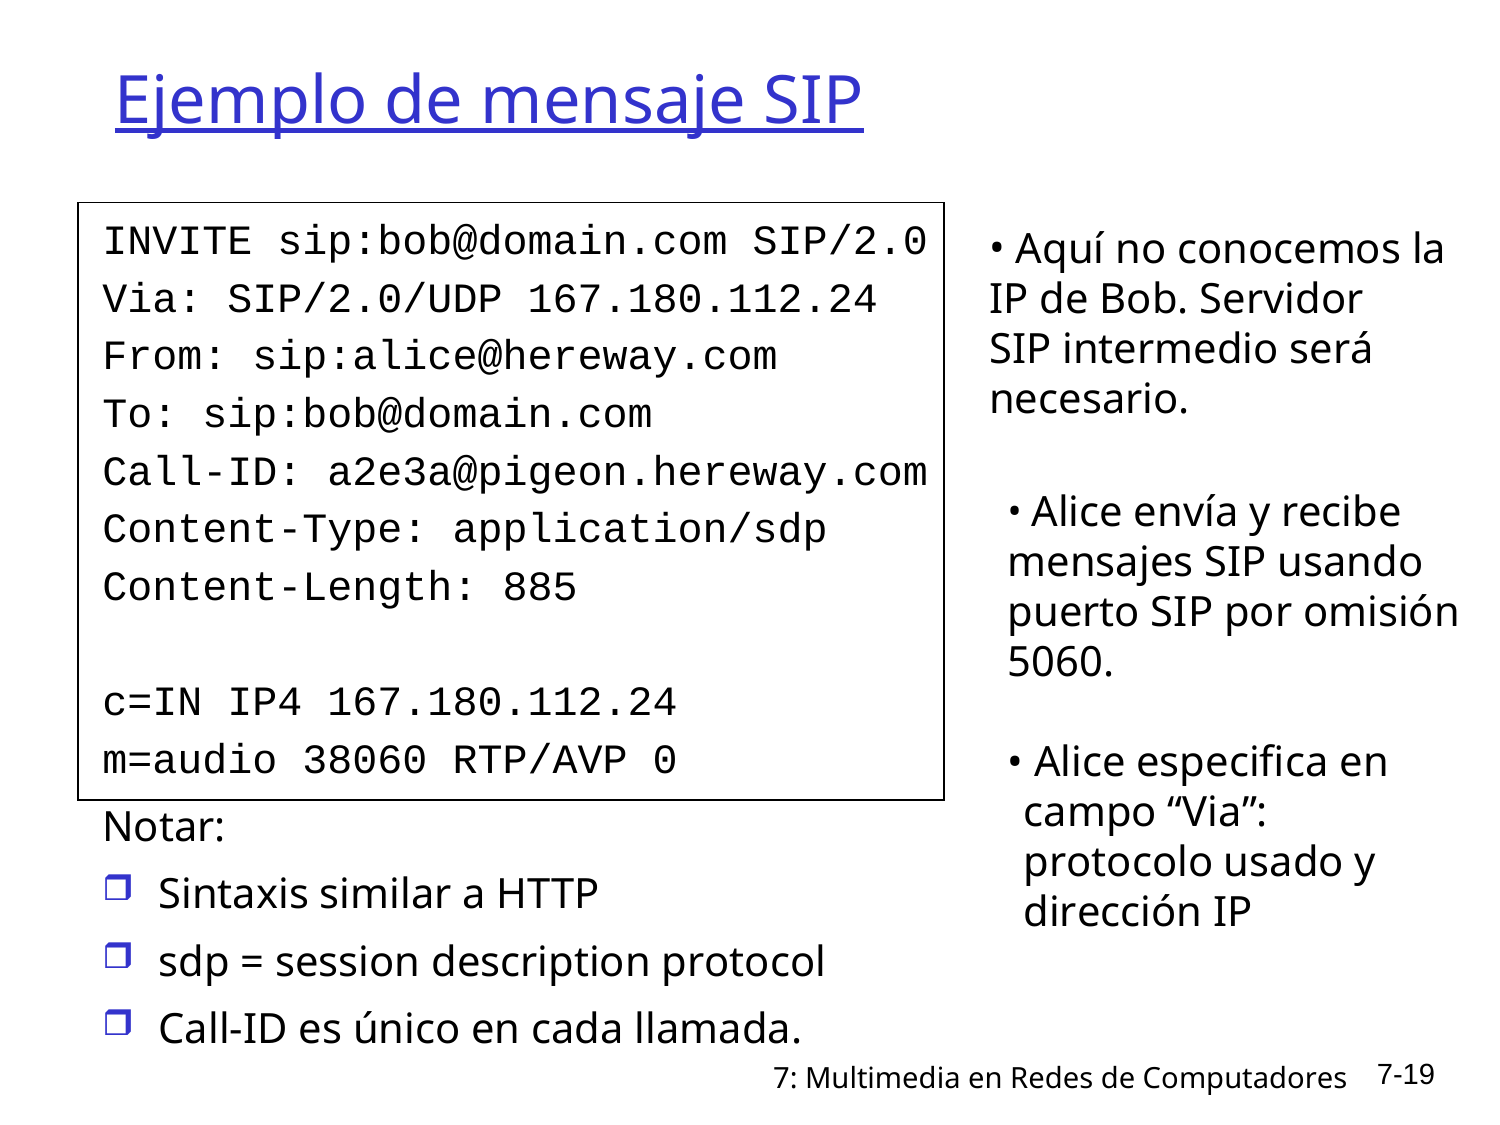

# Ejemplo de mensaje SIP
INVITE sip:bob@domain.com SIP/2.0
Via: SIP/2.0/UDP 167.180.112.24
From: sip:alice@hereway.com
To: sip:bob@domain.com
Call-ID: a2e3a@pigeon.hereway.com
Content-Type: application/sdp
Content-Length: 885
c=IN IP4 167.180.112.24
m=audio 38060 RTP/AVP 0
Notar:
Sintaxis similar a HTTP
sdp = session description protocol
Call-ID es único en cada llamada.
 Aquí no conocemos la
IP de Bob. Servidor
SIP intermedio será
necesario.
 Alice envía y recibe
mensajes SIP usando
puerto SIP por omisión
5060.
 Alice especifica en
campo “Via”:
protocolo usado y
dirección IP
19